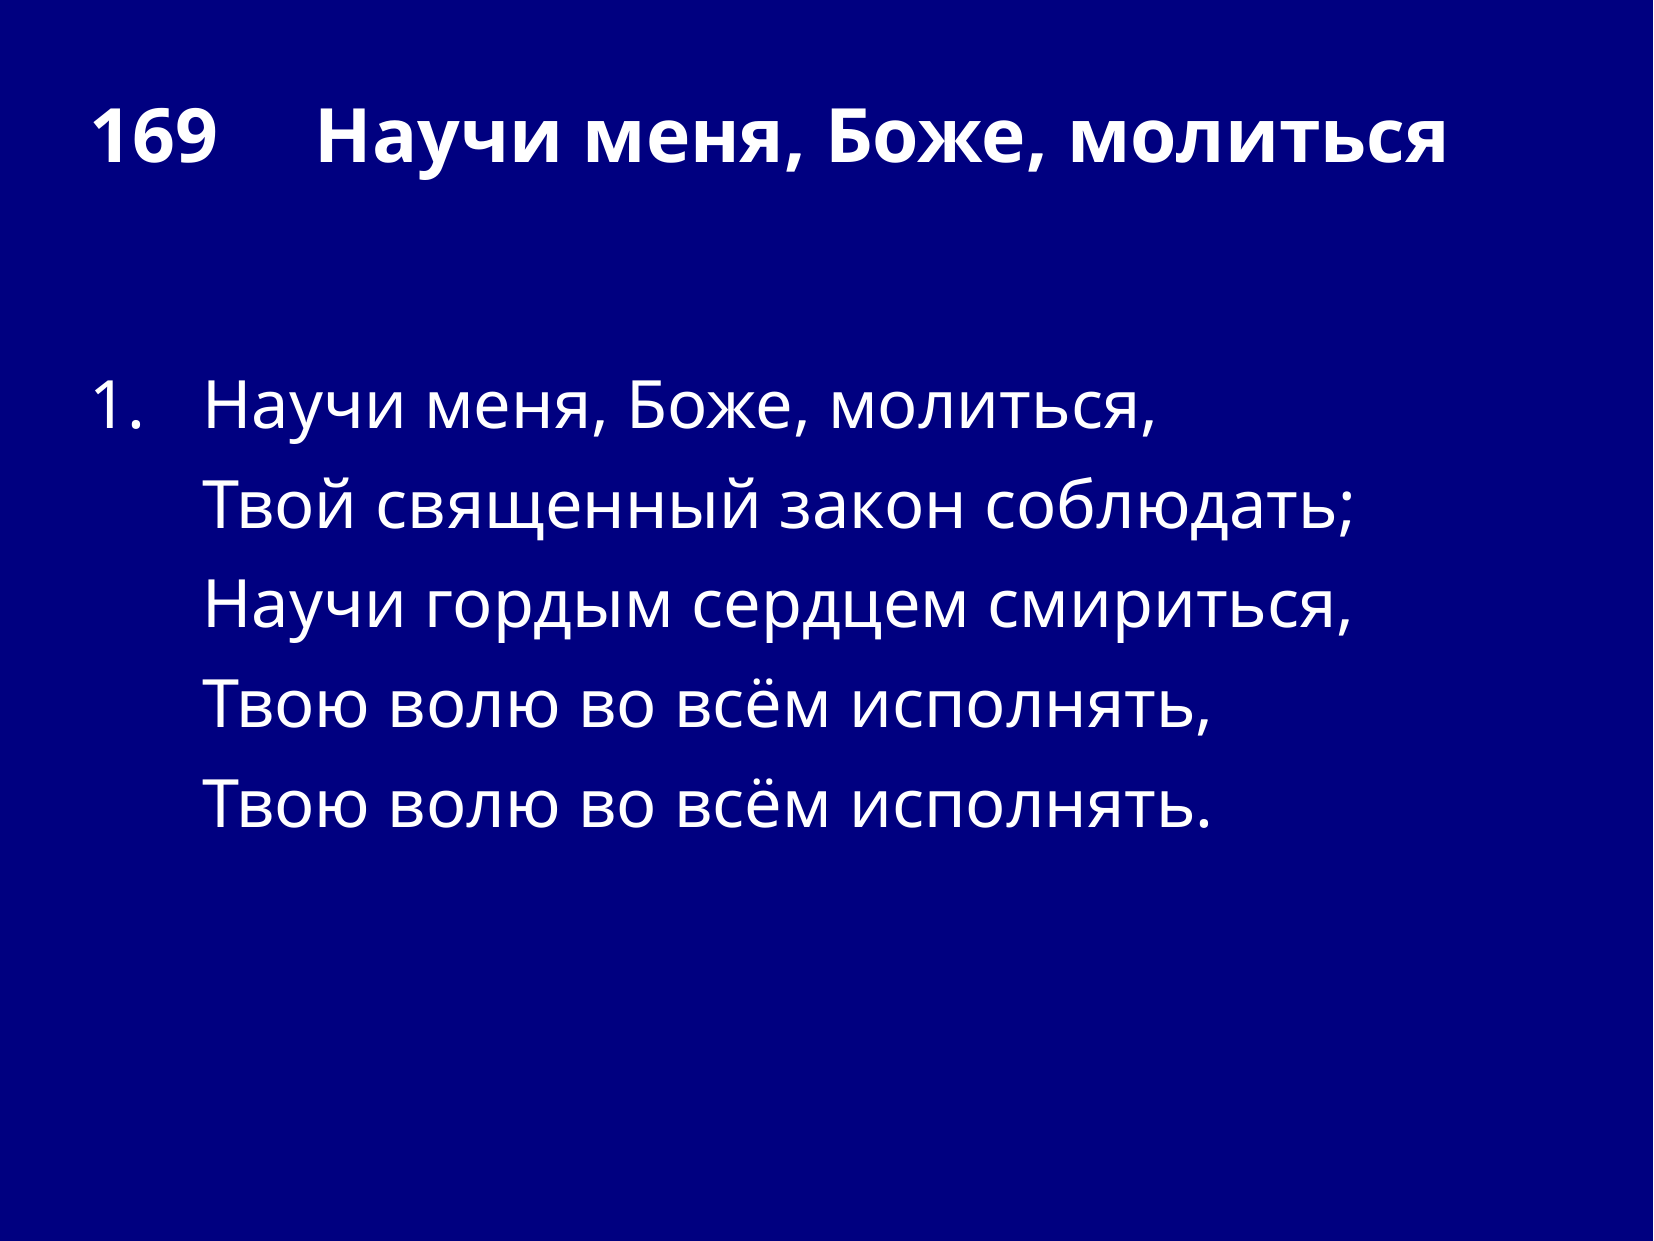

169	Научи меня, Боже, молиться
1.	Научи меня, Боже, молиться,
	Твой священный закон соблюдать;
	Научи гордым сердцем смириться,
	Твою волю во всём исполнять,
	Твою волю во всём исполнять.